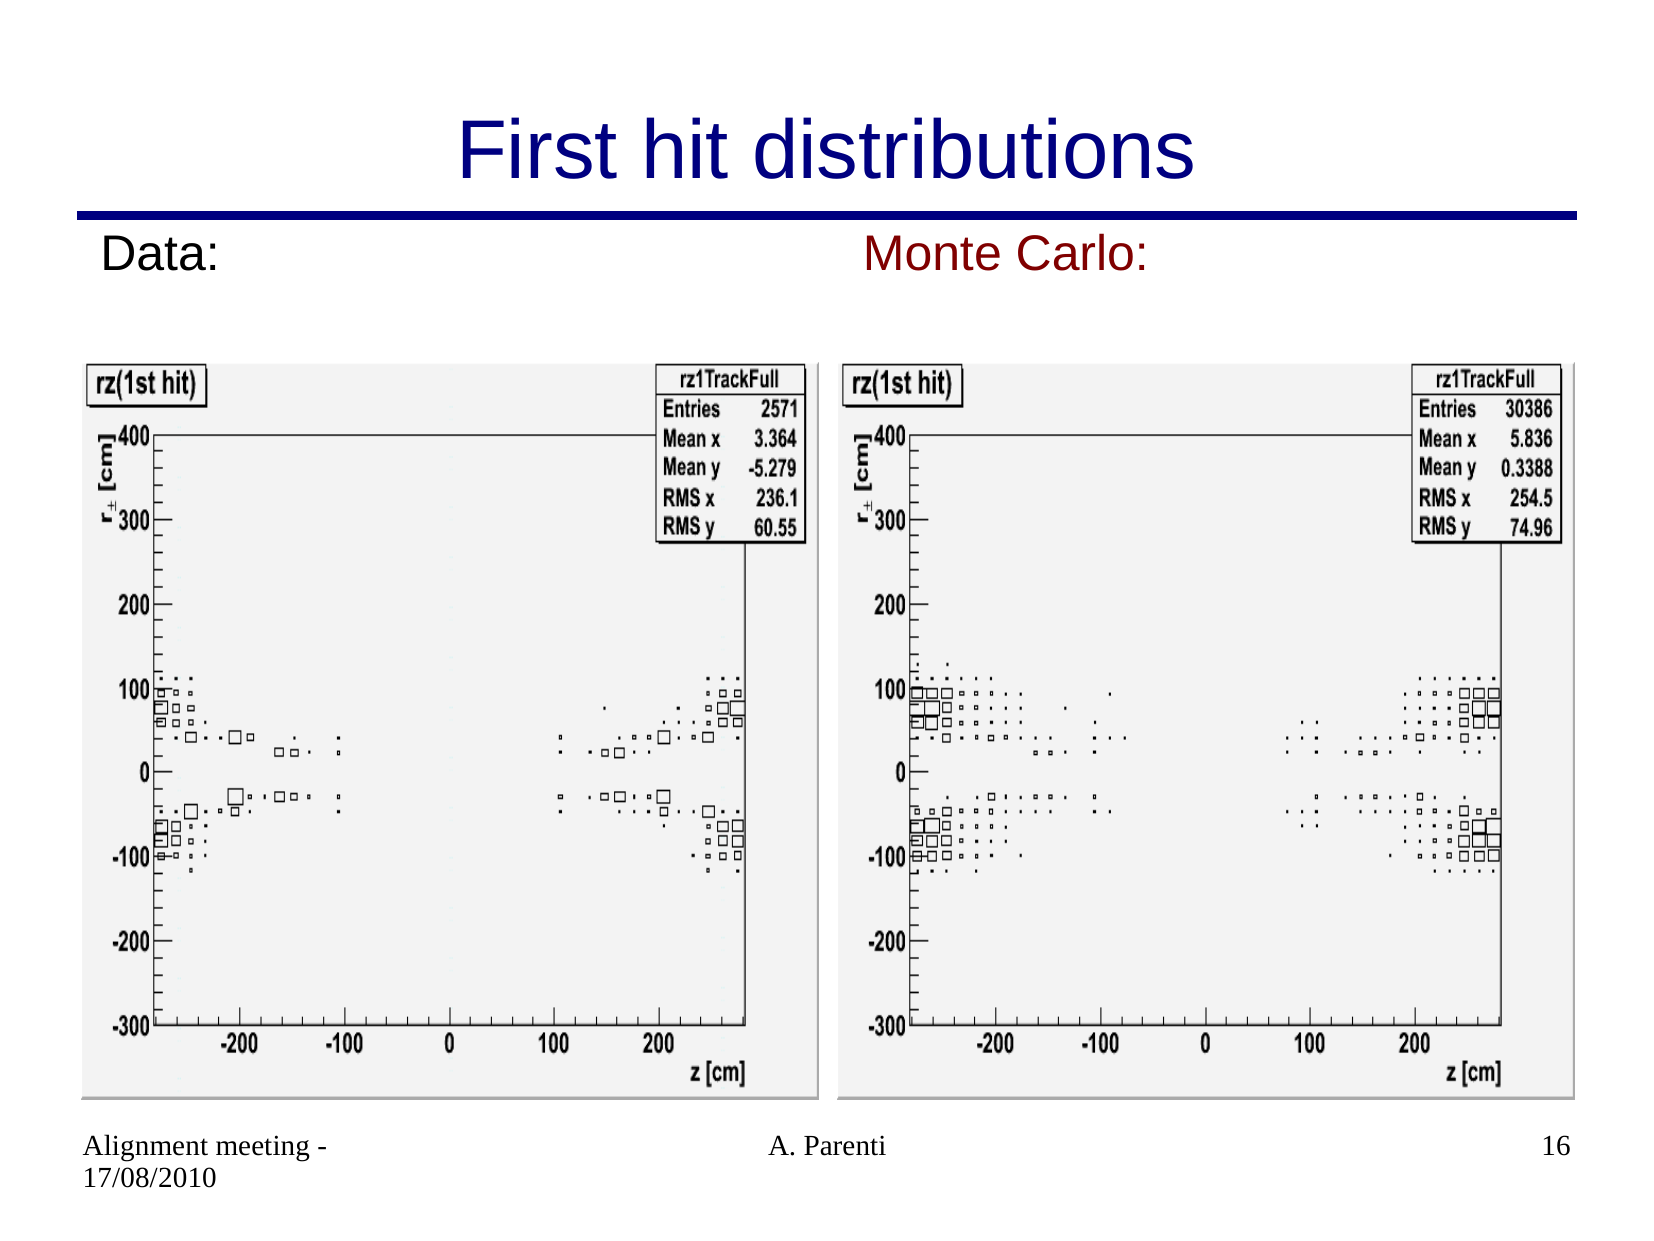

# First hit distributions
Data:
Monte Carlo:
16